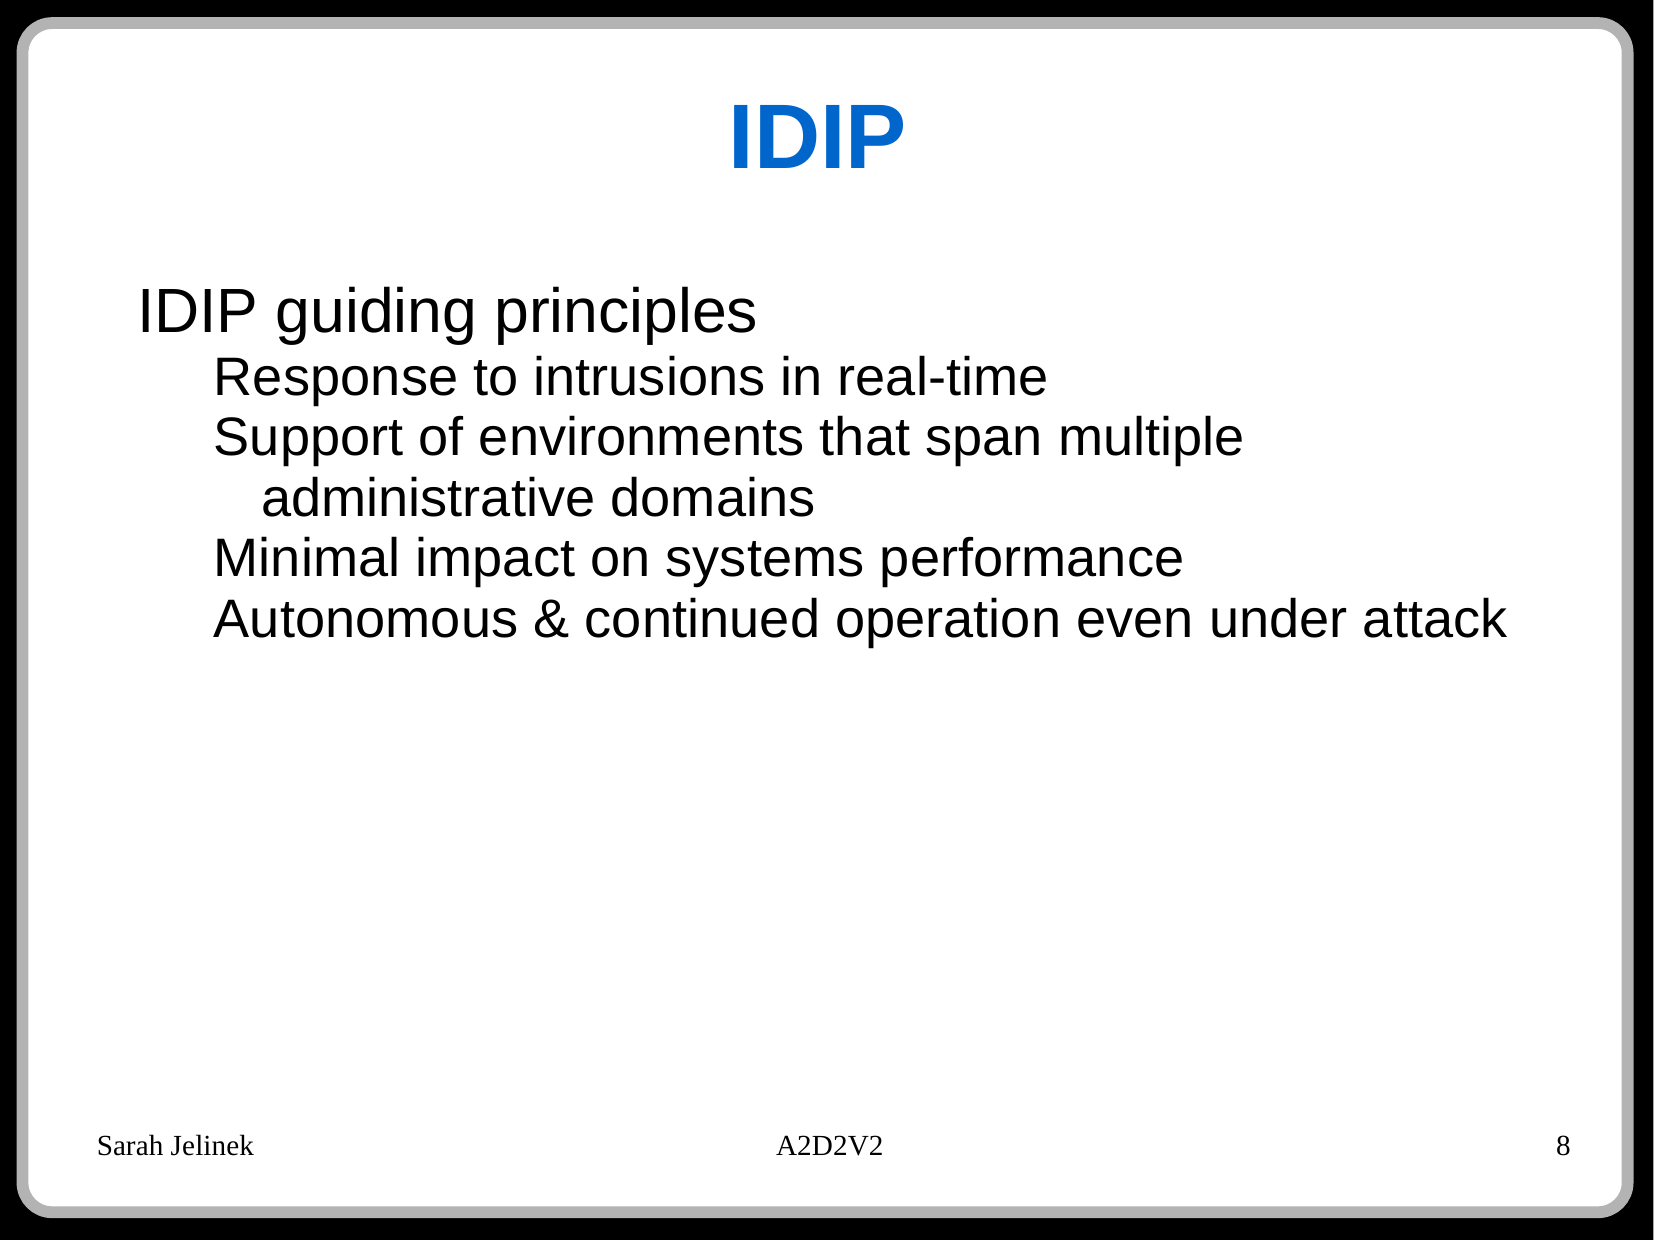

# IDIP
IDIP guiding principles
Response to intrusions in real-time
Support of environments that span multiple administrative domains
Minimal impact on systems performance
Autonomous & continued operation even under attack
Sarah Jelinek A2D2V2
8